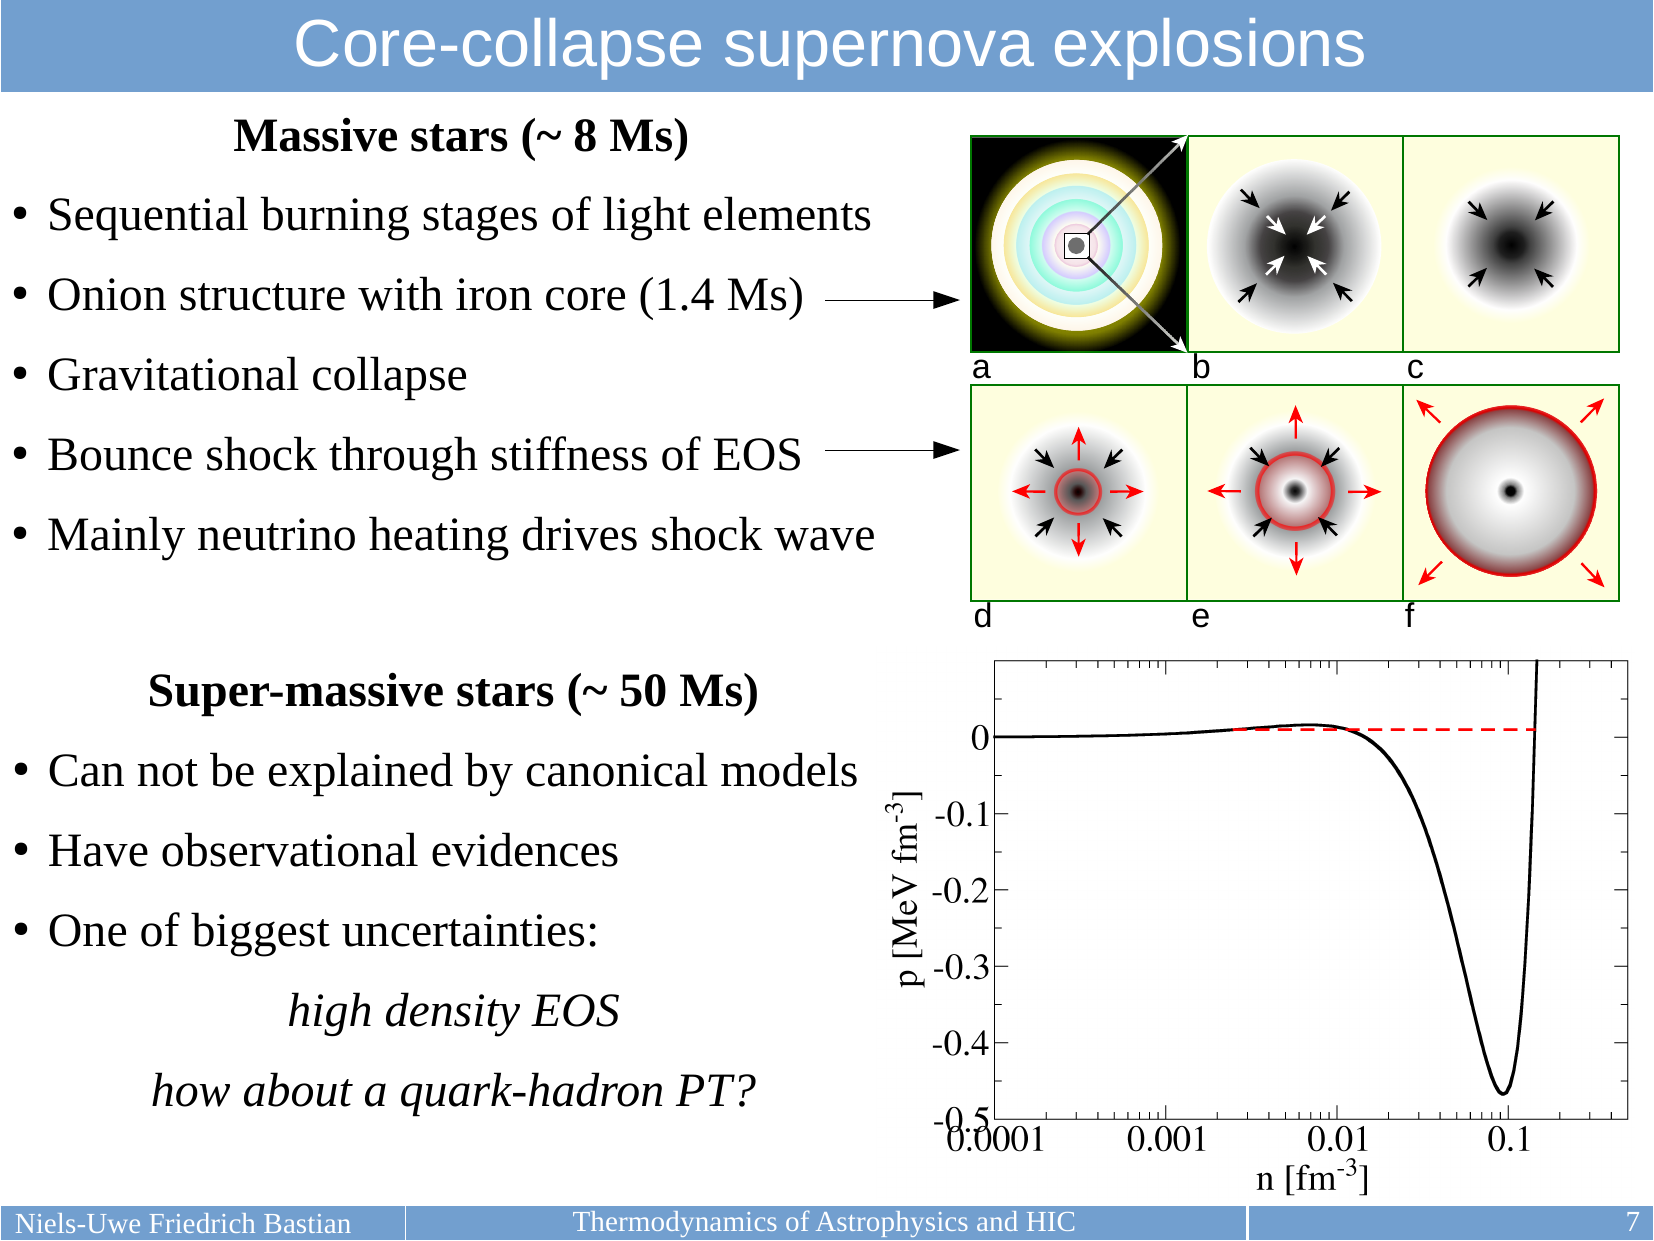

# Core-collapse supernova explosions
Massive stars (~ 8 Ms)
Sequential burning stages of light elements
Onion structure with iron core (1.4 Ms)
Gravitational collapse
Bounce shock through stiffness of EOS
Mainly neutrino heating drives shock wave
Super-massive stars (~ 50 Ms)
Can not be explained by canonical models
Have observational evidences
One of biggest uncertainties:
high density EOS
how about a quark-hadron PT?
Thermodynamics of Astrophysics and HIC
7